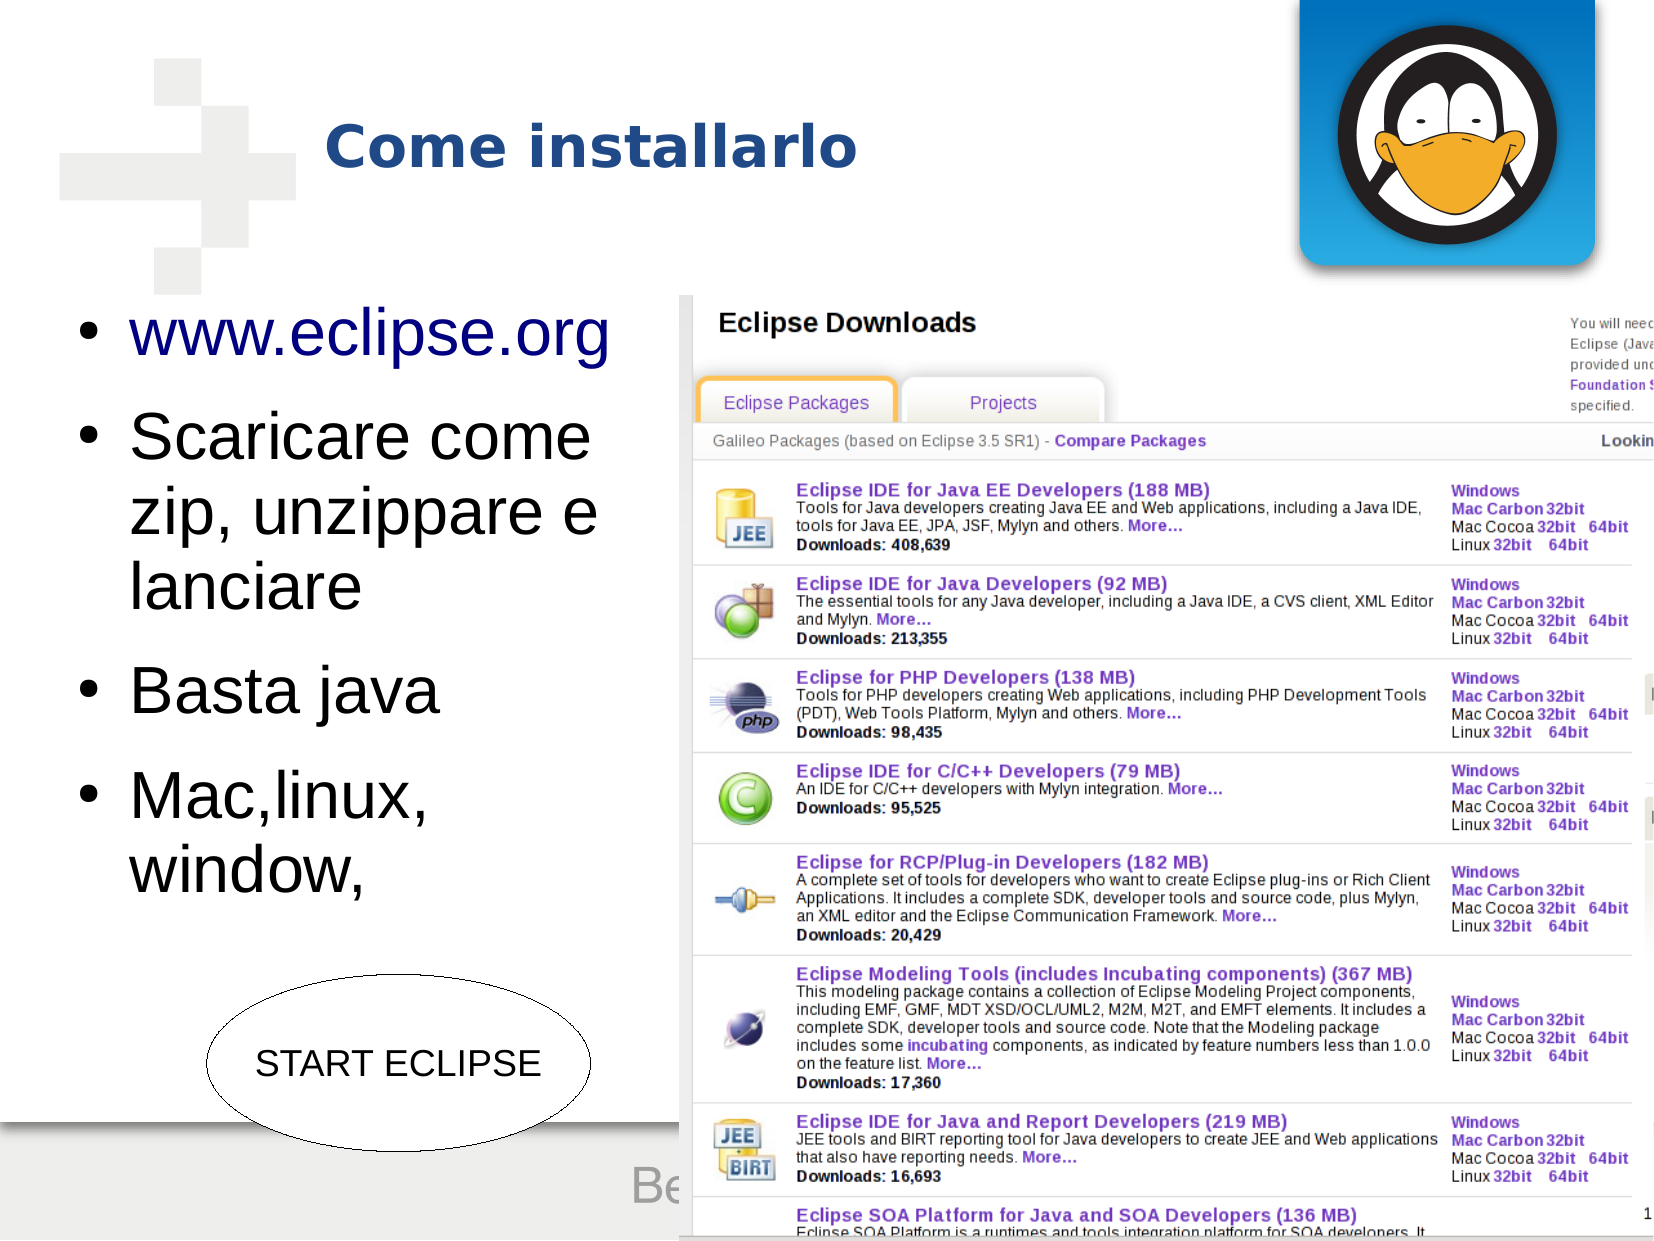

# Come installarlo
www.eclipse.org
Scaricare come zip, unzippare e lanciare
Basta java
Mac,linux, window,
START ECLIPSE